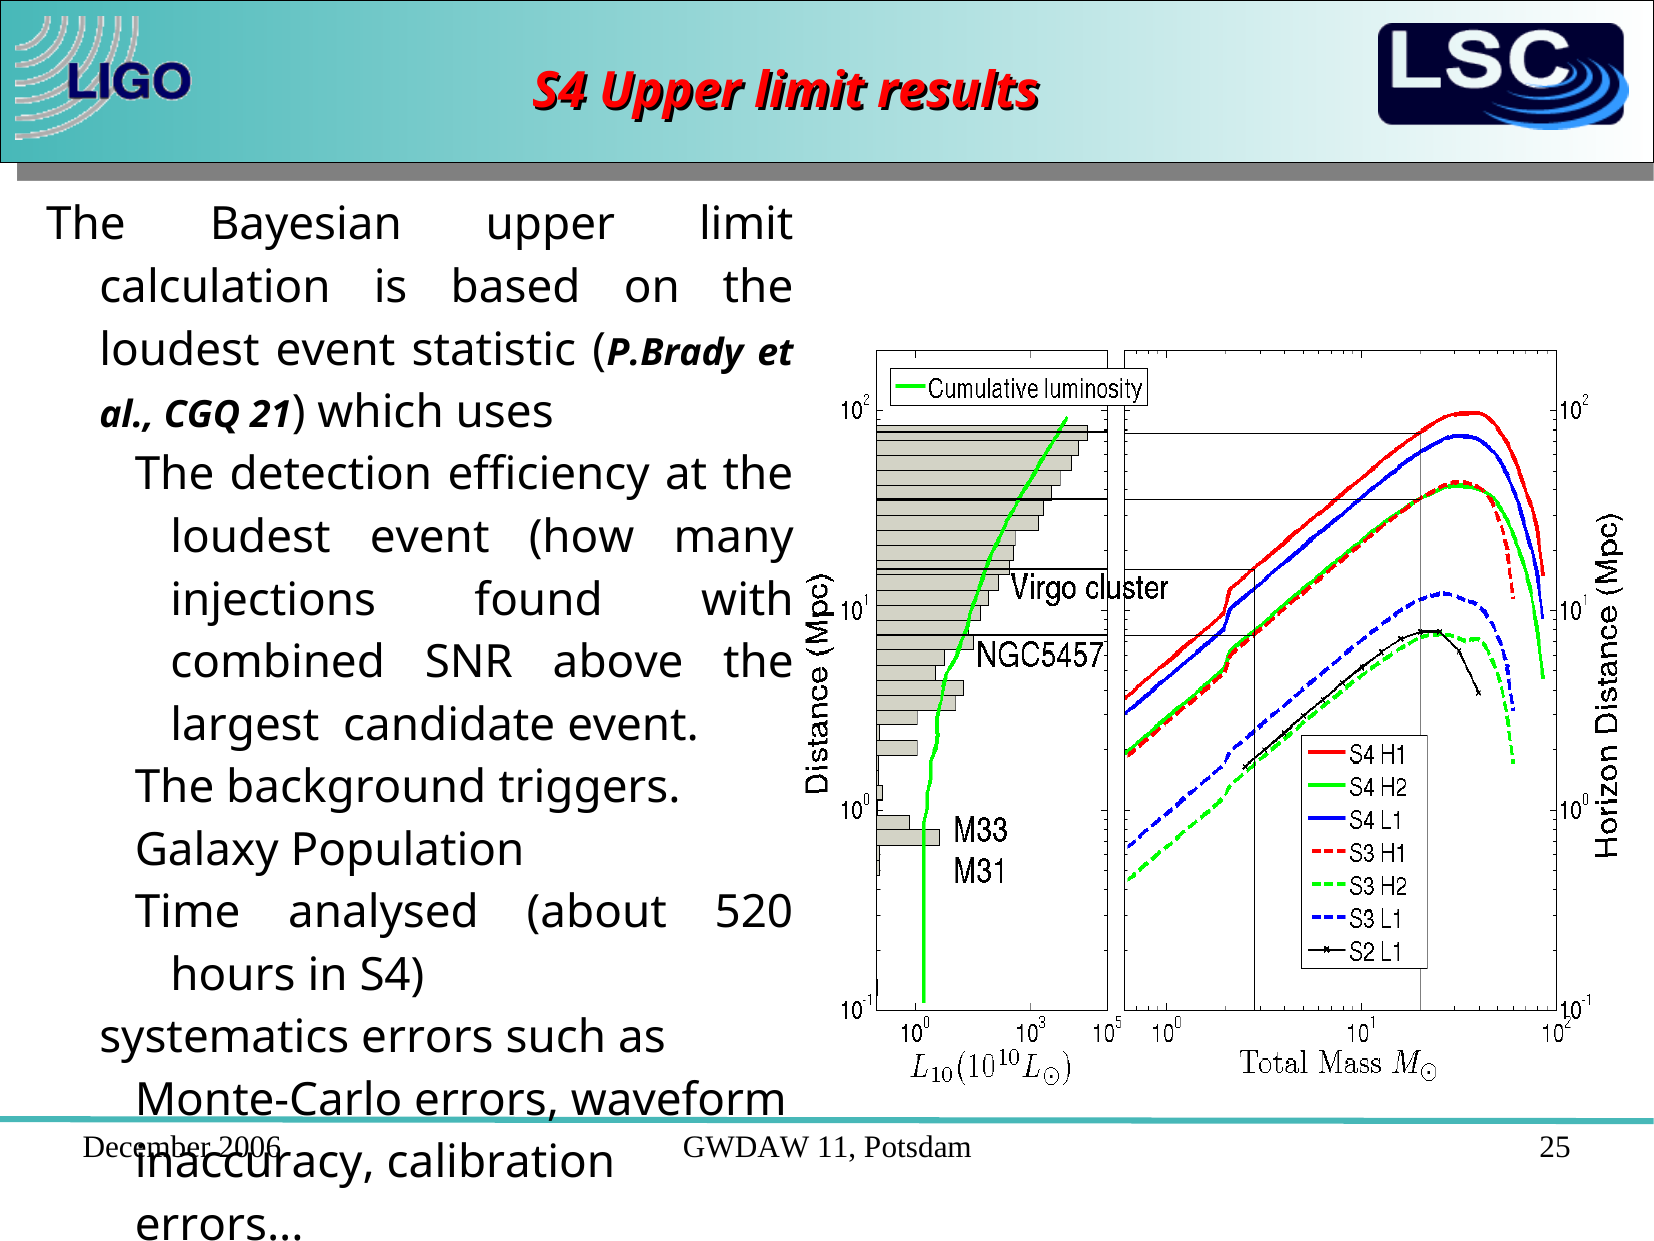

S4 Upper limit results
The Bayesian upper limit calculation is based on the loudest event statistic (P.Brady et al., CGQ 21) which uses
The detection efficiency at the loudest event (how many injections found with combined SNR above the largest candidate event.
The background triggers.
Galaxy Population
Time analysed (about 520 hours in S4)
systematics errors such as Monte-Carlo errors, waveform inaccuracy, calibration errors...
25